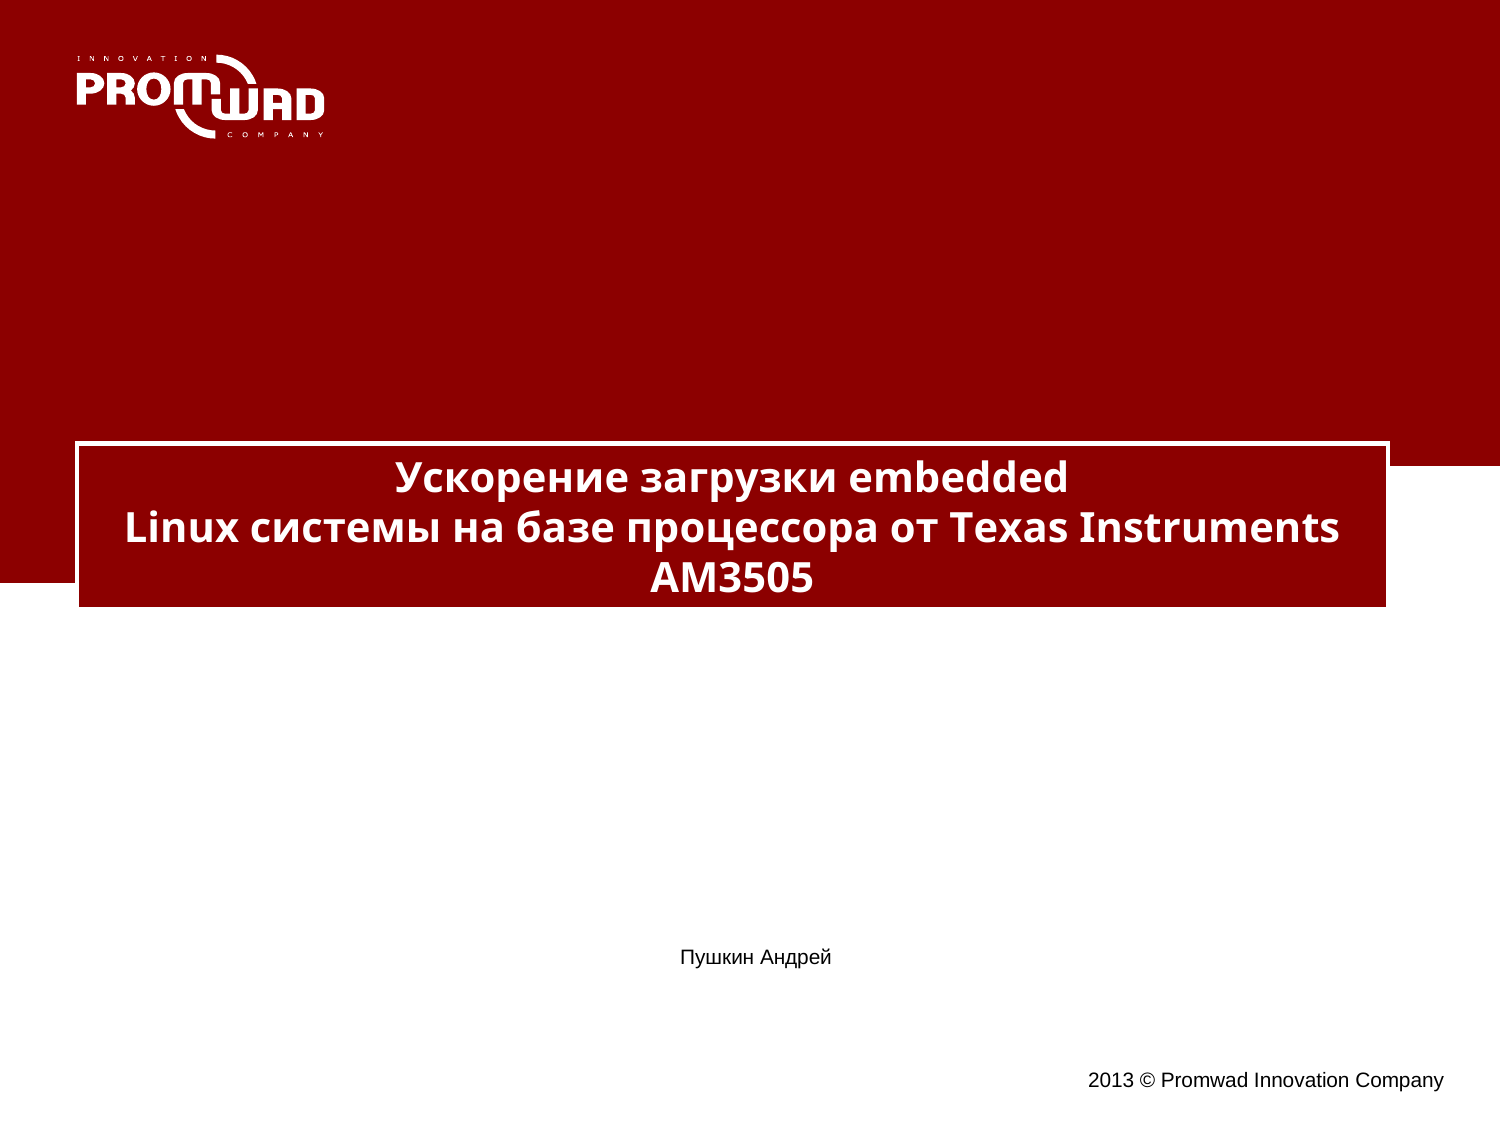

Ускорение загрузки embedded
Linux системы на базе процессора от Texas Instruments AM3505
Пушкин Андрей
Андрей Пушкин 2013
2013 © Promwad Innovation Company